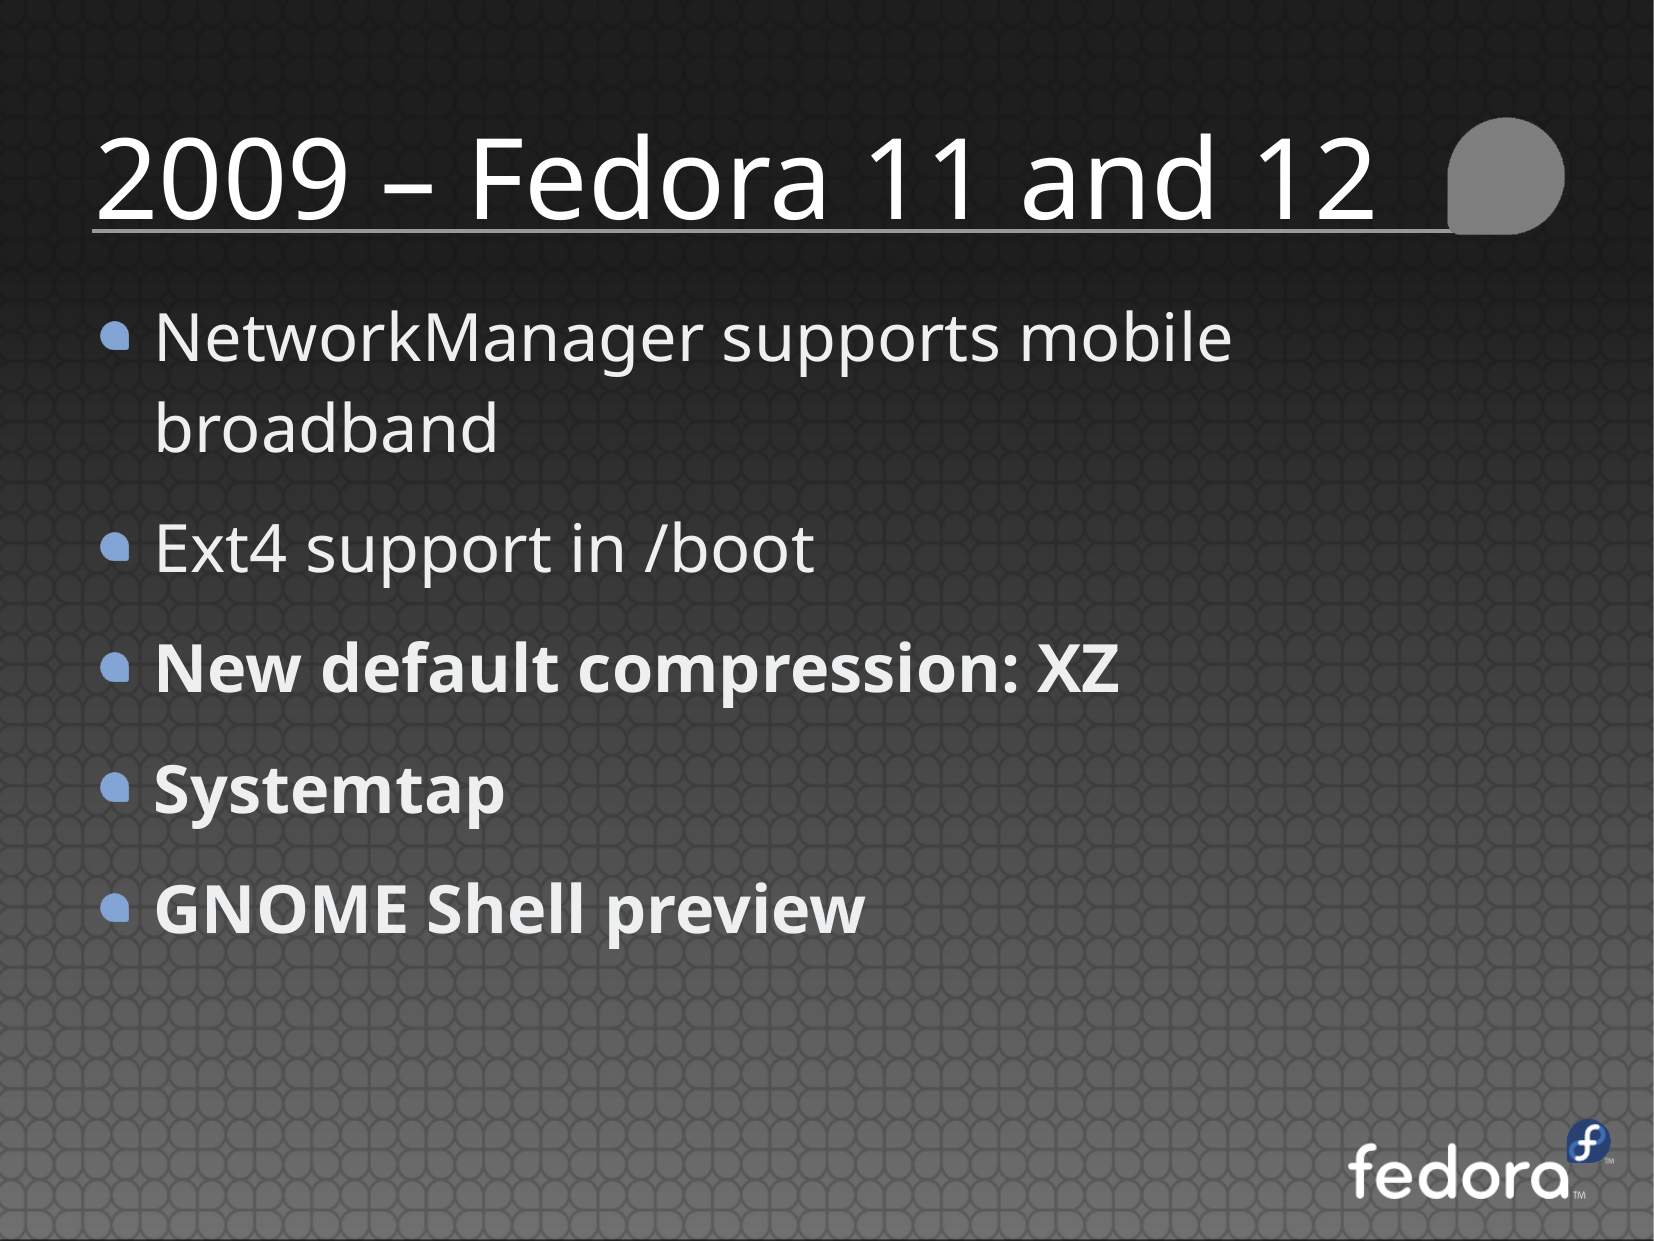

2009 – Fedora 11 and 12
# NetworkManager supports mobile broadband
Ext4 support in /boot
New default compression: XZ
Systemtap
GNOME Shell preview